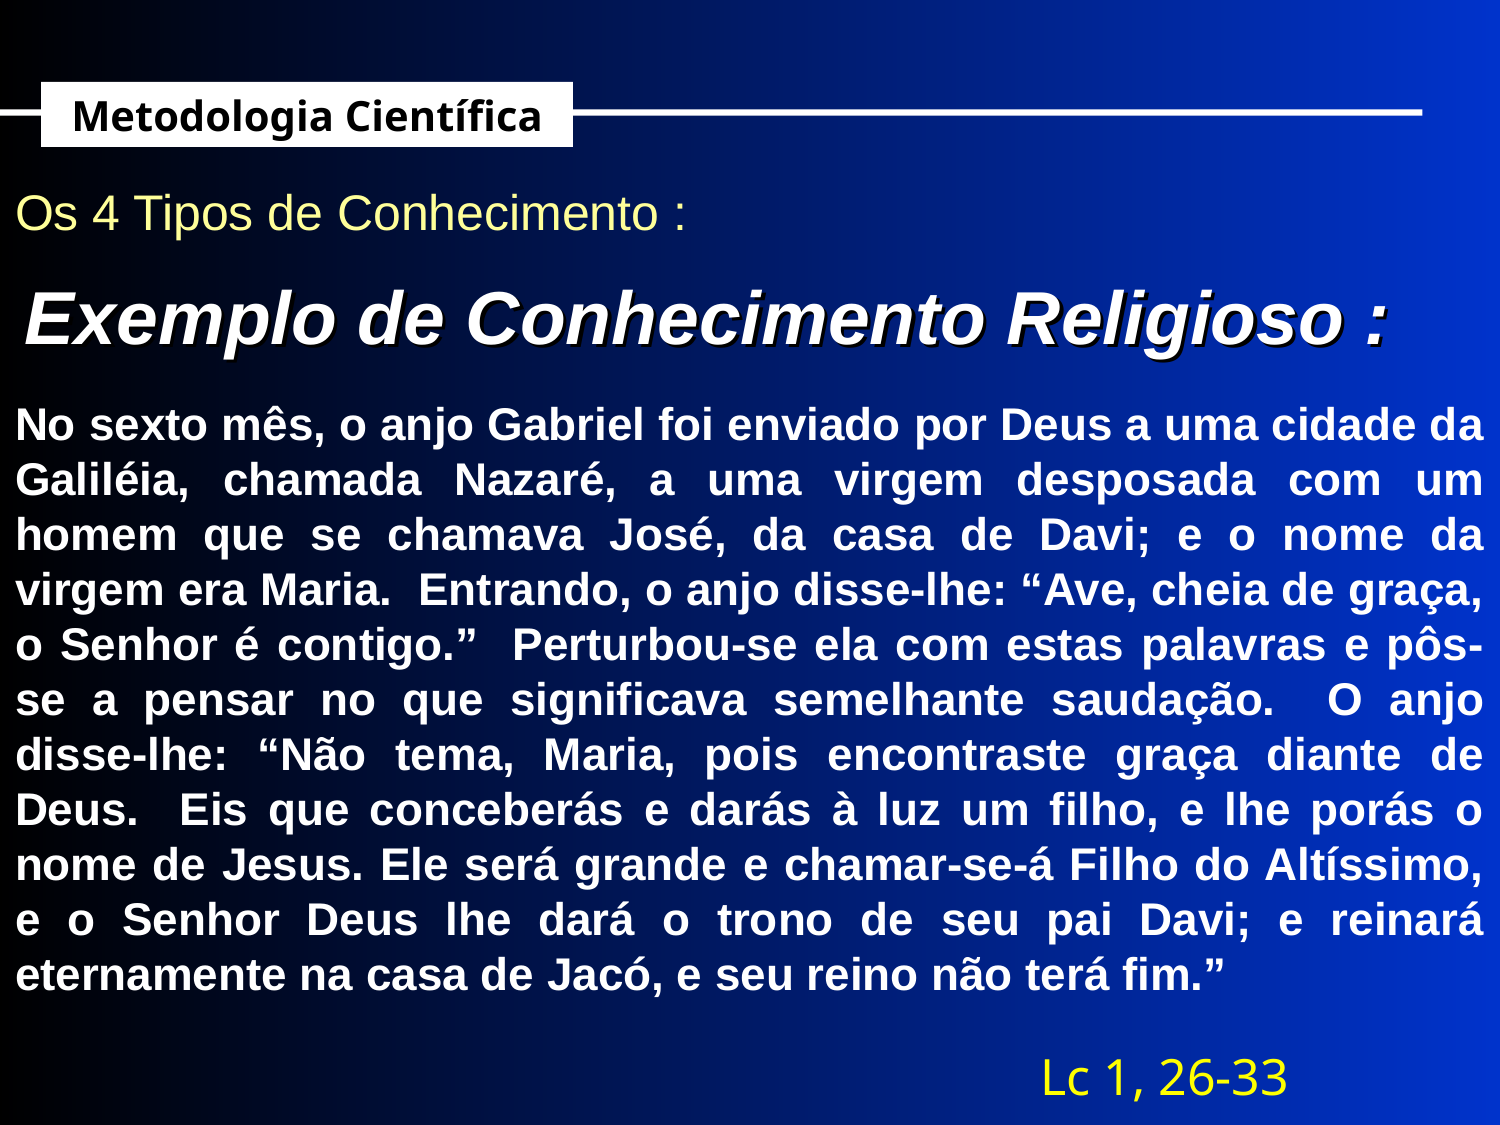

Metodologia Científica
Os 4 Tipos de Conhecimento :
Exemplo de Conhecimento Religioso :
No sexto mês, o anjo Gabriel foi enviado por Deus a uma cidade da Galiléia, chamada Nazaré, a uma virgem desposada com um homem que se chamava José, da casa de Davi; e o nome da virgem era Maria. Entrando, o anjo disse-lhe: “Ave, cheia de graça, o Senhor é contigo.” Perturbou-se ela com estas palavras e pôs-se a pensar no que significava semelhante saudação. O anjo disse-lhe: “Não tema, Maria, pois encontraste graça diante de Deus. Eis que conceberás e darás à luz um filho, e lhe porás o nome de Jesus. Ele será grande e chamar-se-á Filho do Altíssimo, e o Senhor Deus lhe dará o trono de seu pai Davi; e reinará eternamente na casa de Jacó, e seu reino não terá fim.”
Lc 1, 26-33